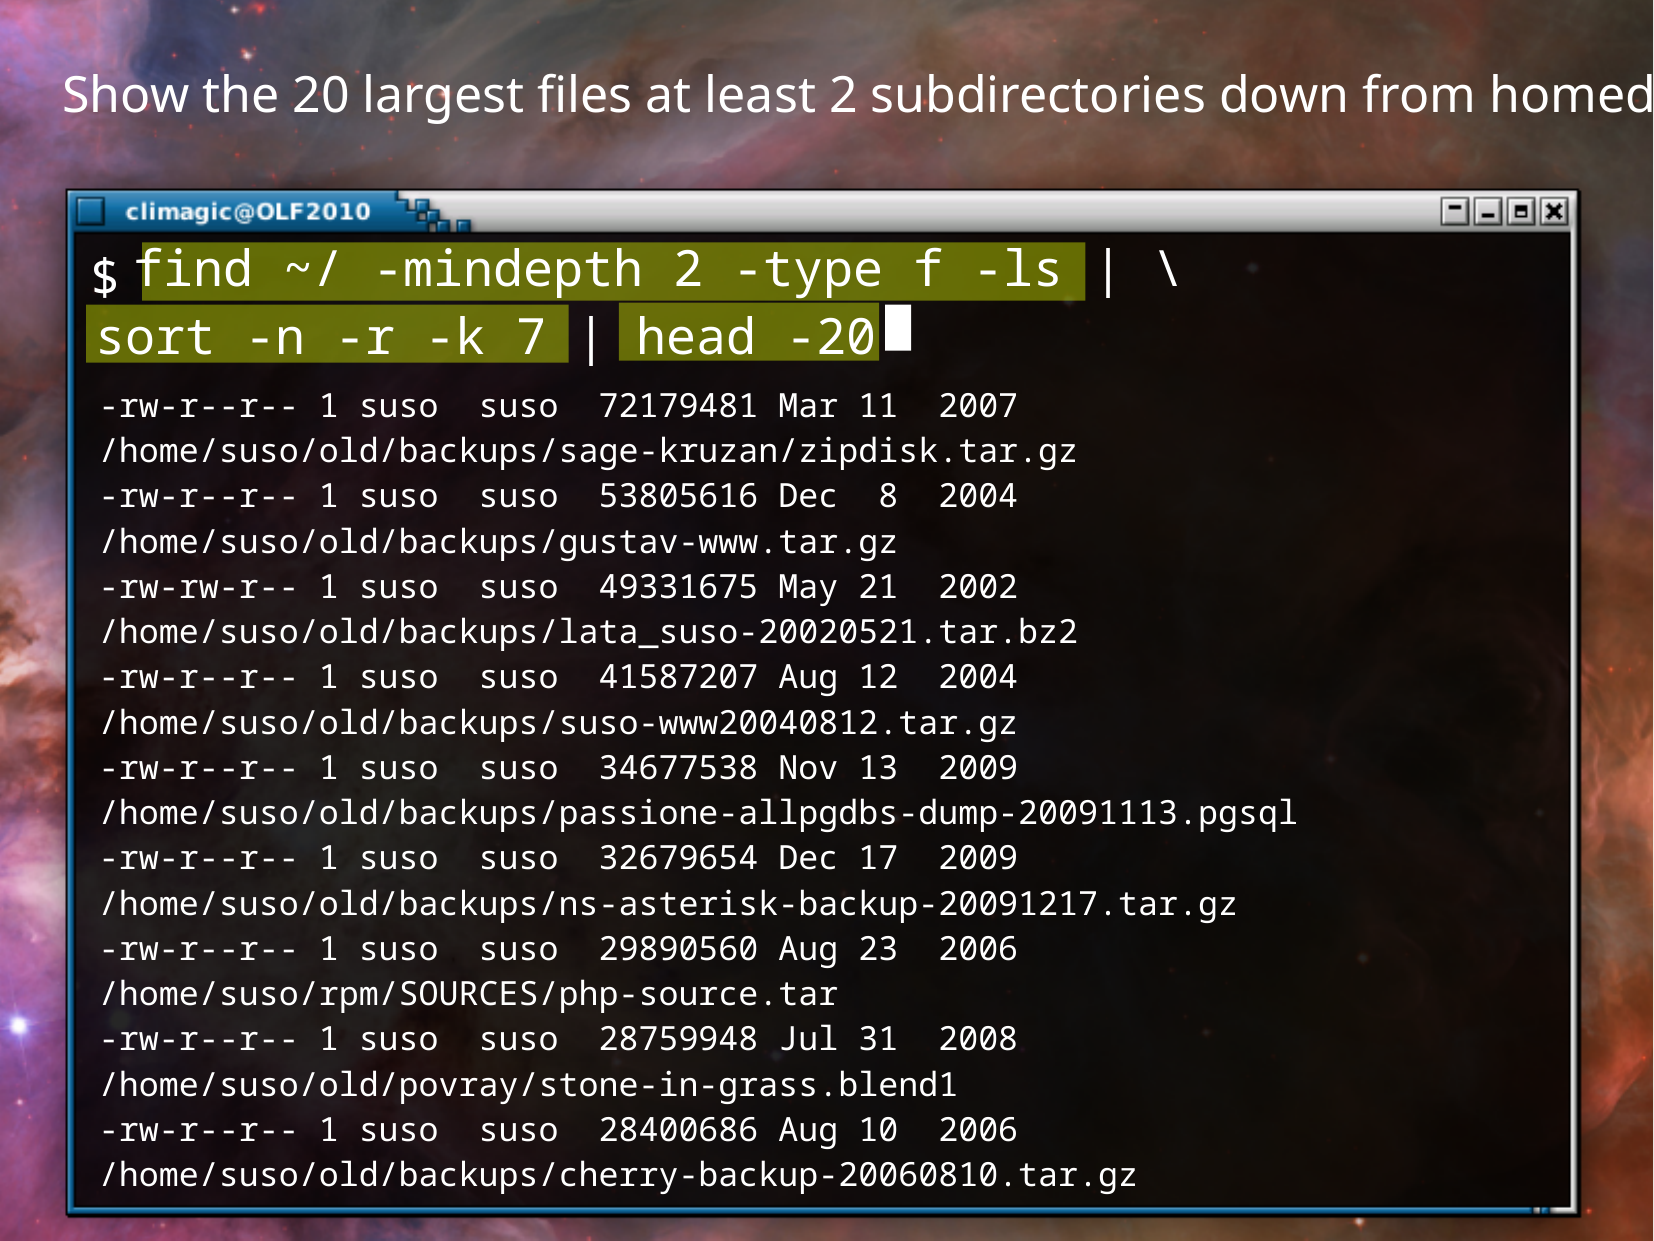

Show the 20 largest files at least 2 subdirectories down from homedir
# find ~/ -mindepth 2 -type f -ls | \
sort -n -r -k 7 | head -20
$
-rw-r--r-- 1 suso suso 72179481 Mar 11 2007 /home/suso/old/backups/sage-kruzan/zipdisk.tar.gz
-rw-r--r-- 1 suso suso 53805616 Dec 8 2004 /home/suso/old/backups/gustav-www.tar.gz
-rw-rw-r-- 1 suso suso 49331675 May 21 2002 /home/suso/old/backups/lata_suso-20020521.tar.bz2
-rw-r--r-- 1 suso suso 41587207 Aug 12 2004 /home/suso/old/backups/suso-www20040812.tar.gz
-rw-r--r-- 1 suso suso 34677538 Nov 13 2009 /home/suso/old/backups/passione-allpgdbs-dump-20091113.pgsql
-rw-r--r-- 1 suso suso 32679654 Dec 17 2009 /home/suso/old/backups/ns-asterisk-backup-20091217.tar.gz
-rw-r--r-- 1 suso suso 29890560 Aug 23 2006 /home/suso/rpm/SOURCES/php-source.tar
-rw-r--r-- 1 suso suso 28759948 Jul 31 2008 /home/suso/old/povray/stone-in-grass.blend1
-rw-r--r-- 1 suso suso 28400686 Aug 10 2006 /home/suso/old/backups/cherry-backup-20060810.tar.gz
[snip]